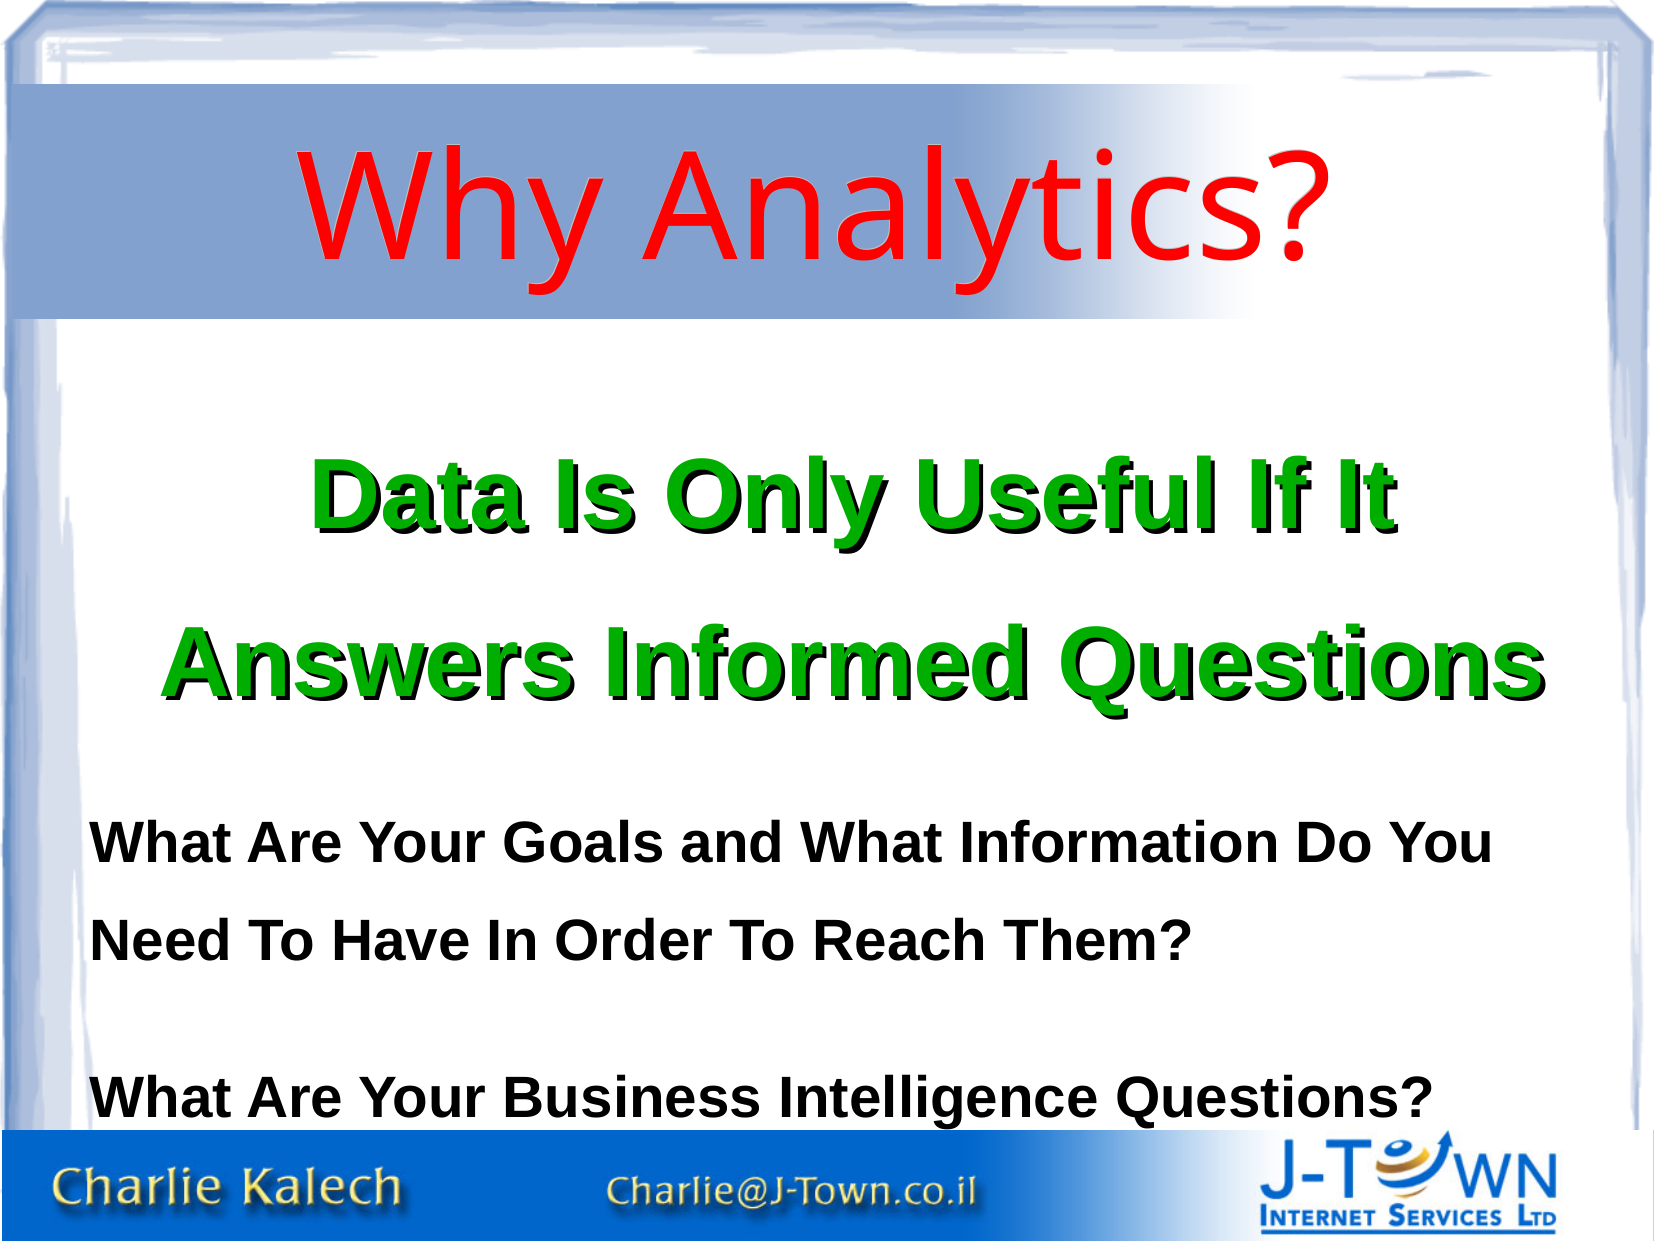

Why Analytics?
Data Is Only Useful If It Answers Informed Questions
What Are Your Goals and What Information Do You Need To Have In Order To Reach Them?
What Are Your Business Intelligence Questions?